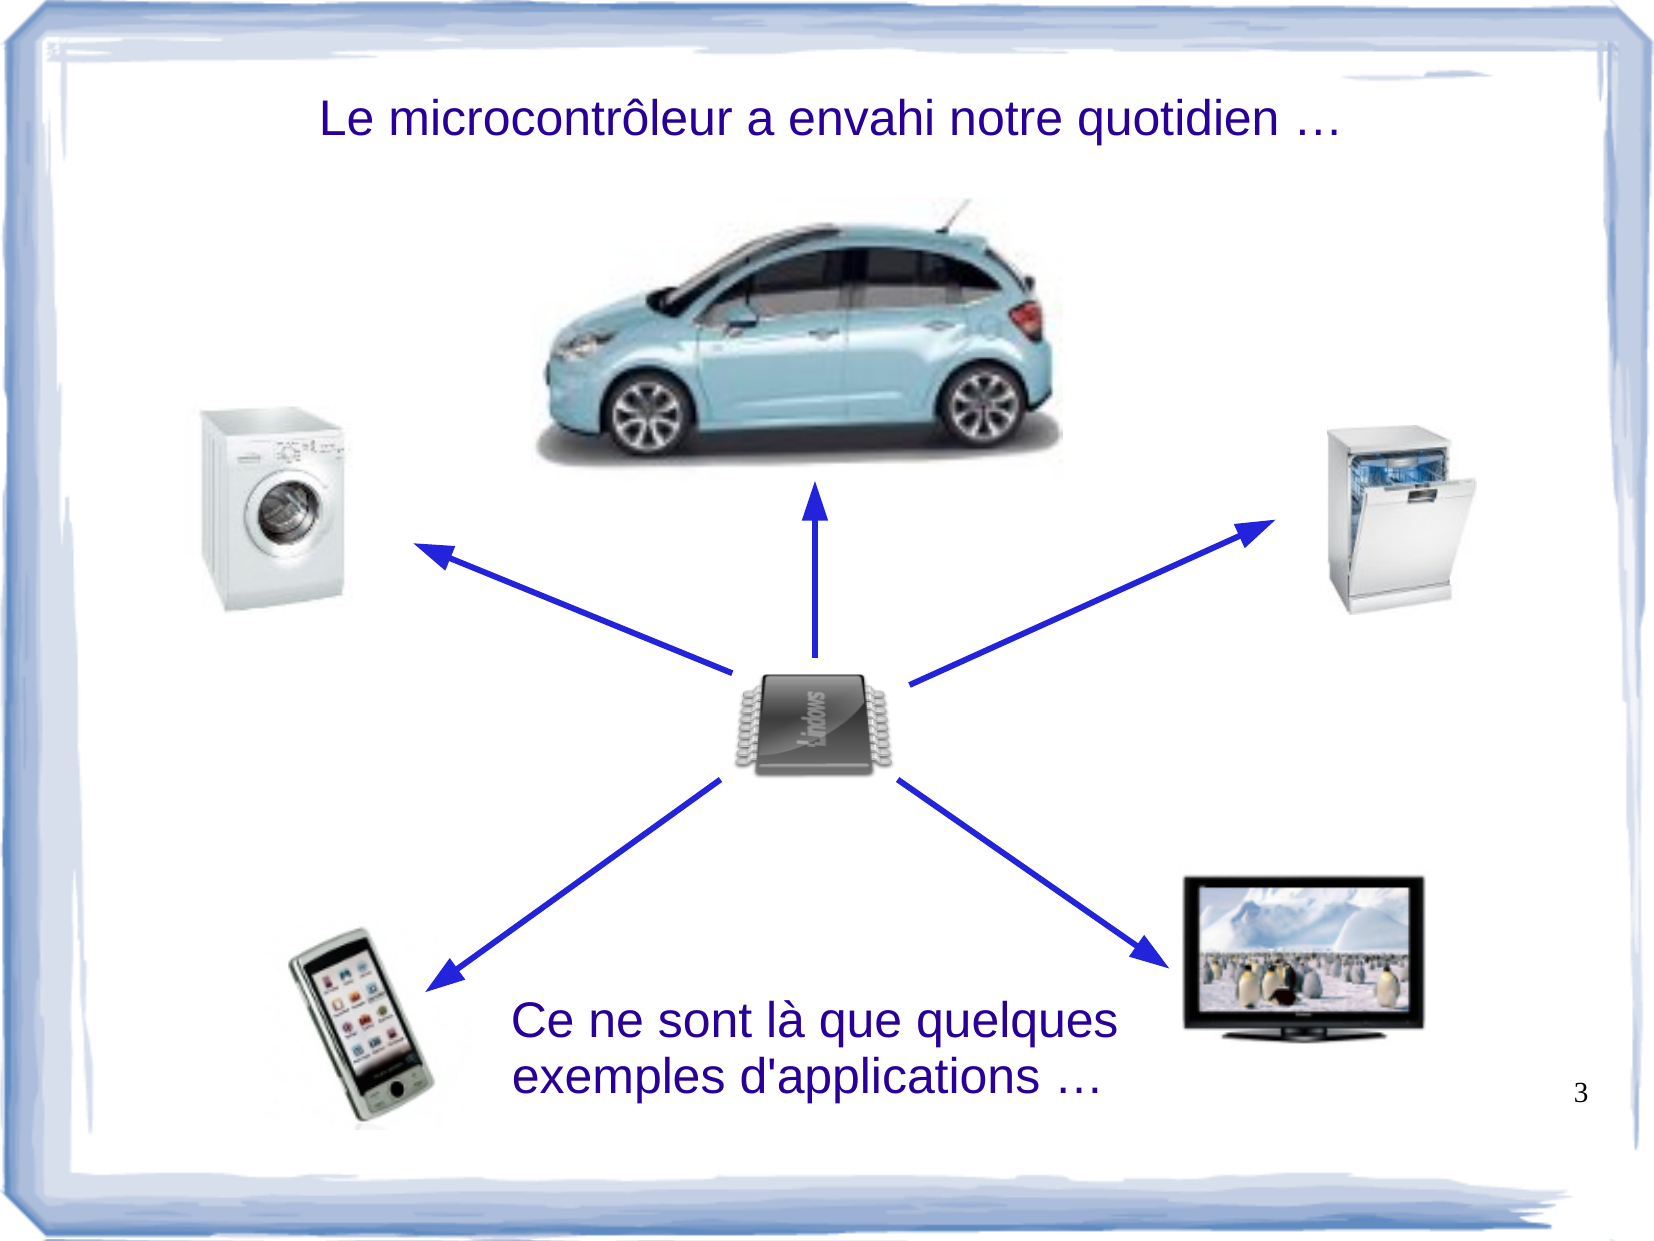

# Le microcontrôleur a envahi notre quotidien …
Ce ne sont là que quelques exemples d'applications …
3